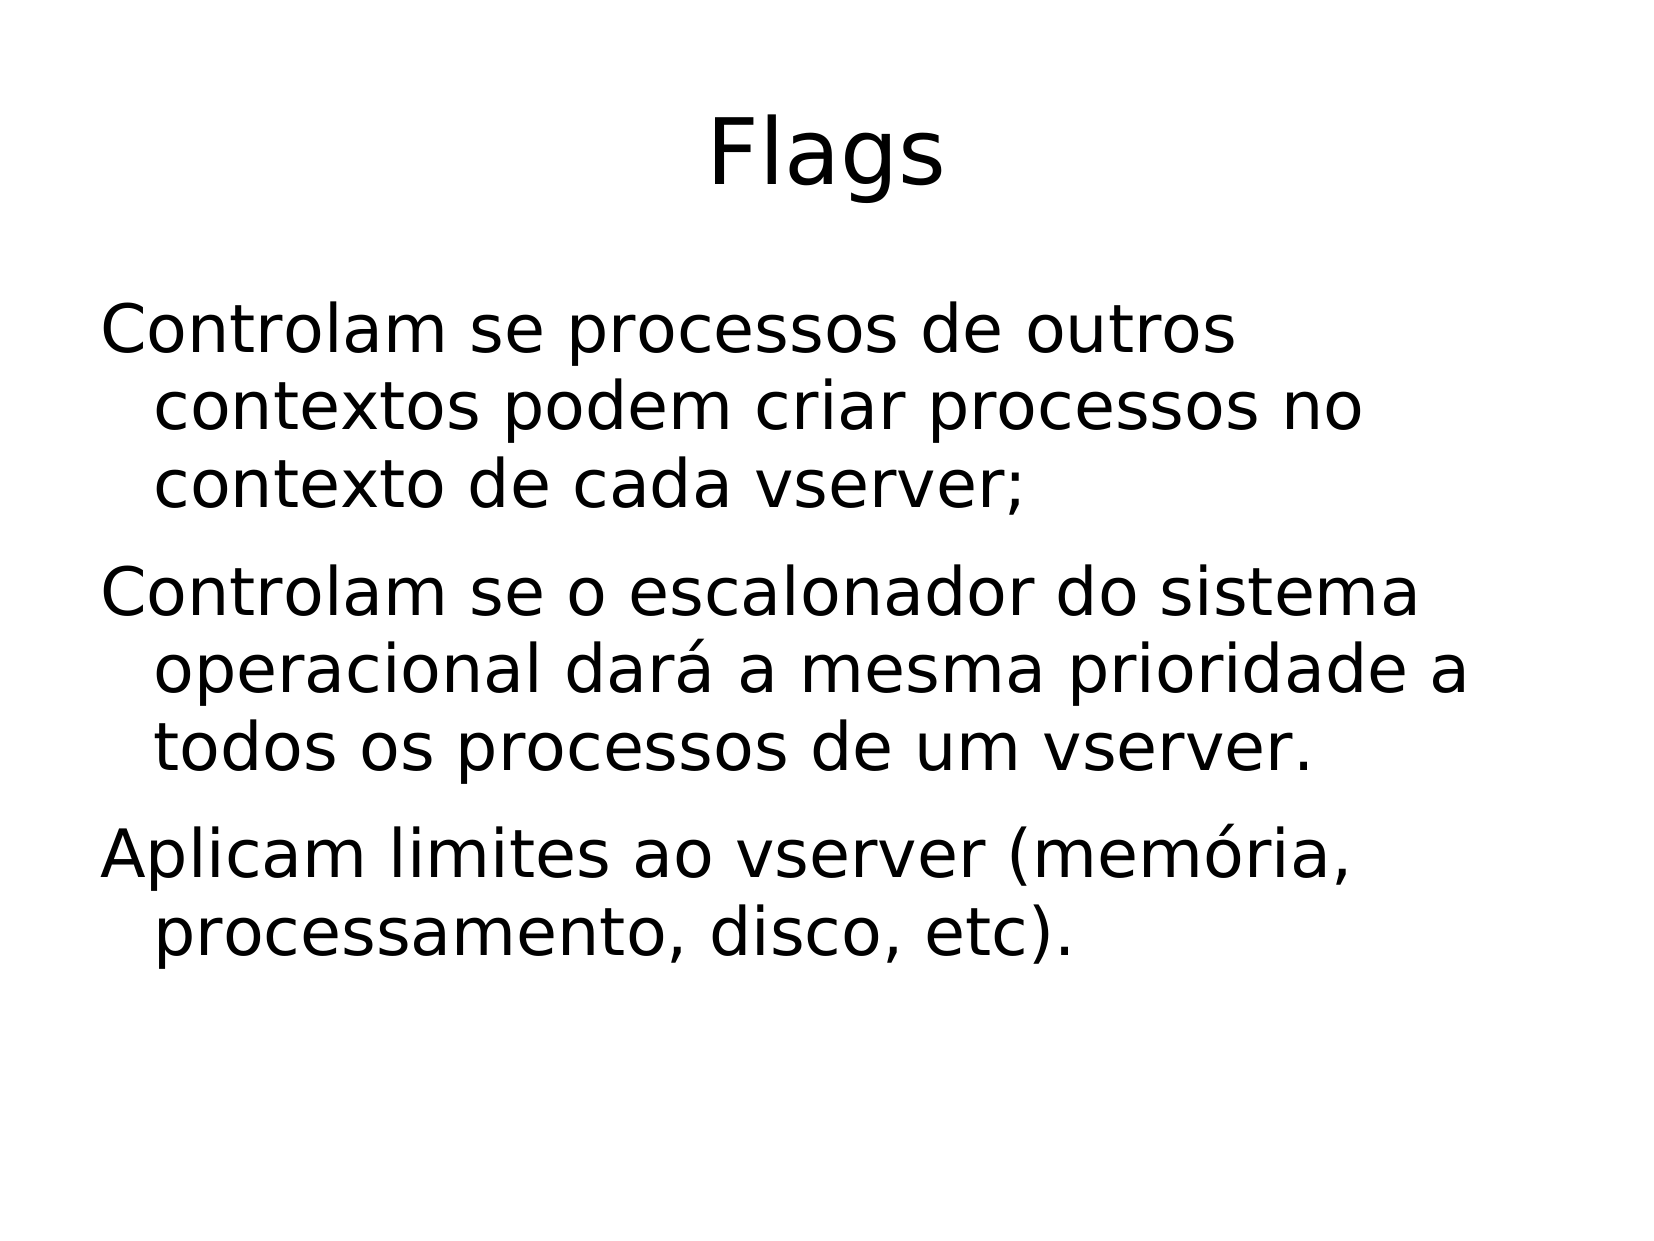

# Flags
Controlam se processos de outros contextos podem criar processos no contexto de cada vserver;
Controlam se o escalonador do sistema operacional dará a mesma prioridade a todos os processos de um vserver.
Aplicam limites ao vserver (memória, processamento, disco, etc).